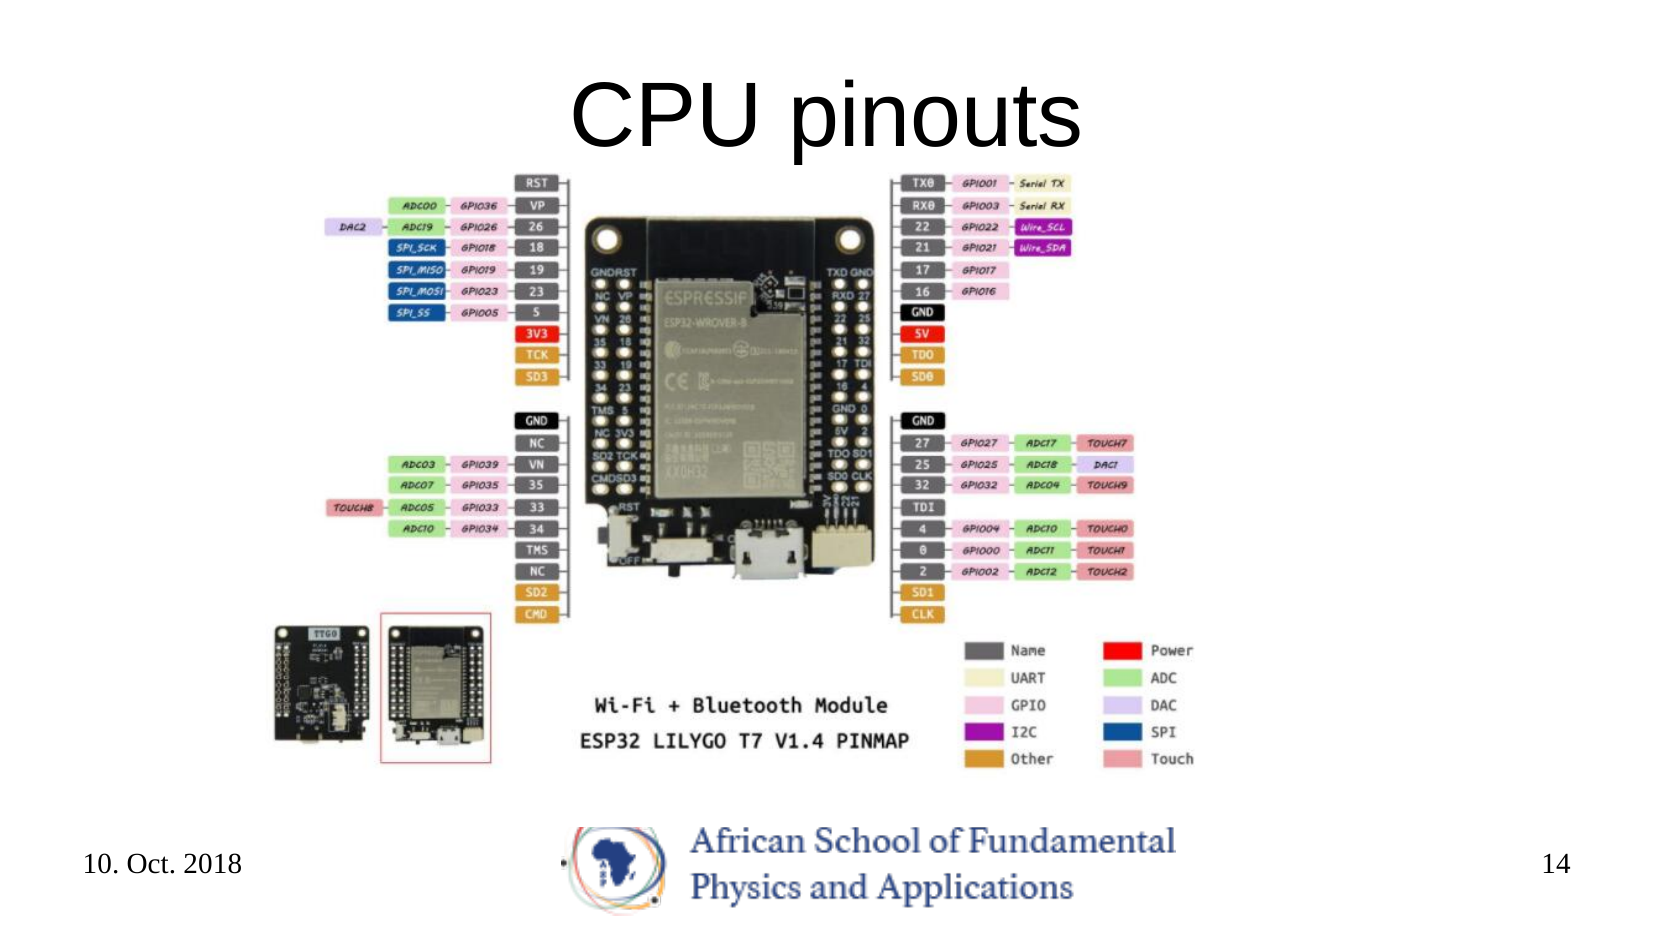

# CPU pinouts
10. Oct. 2018
14